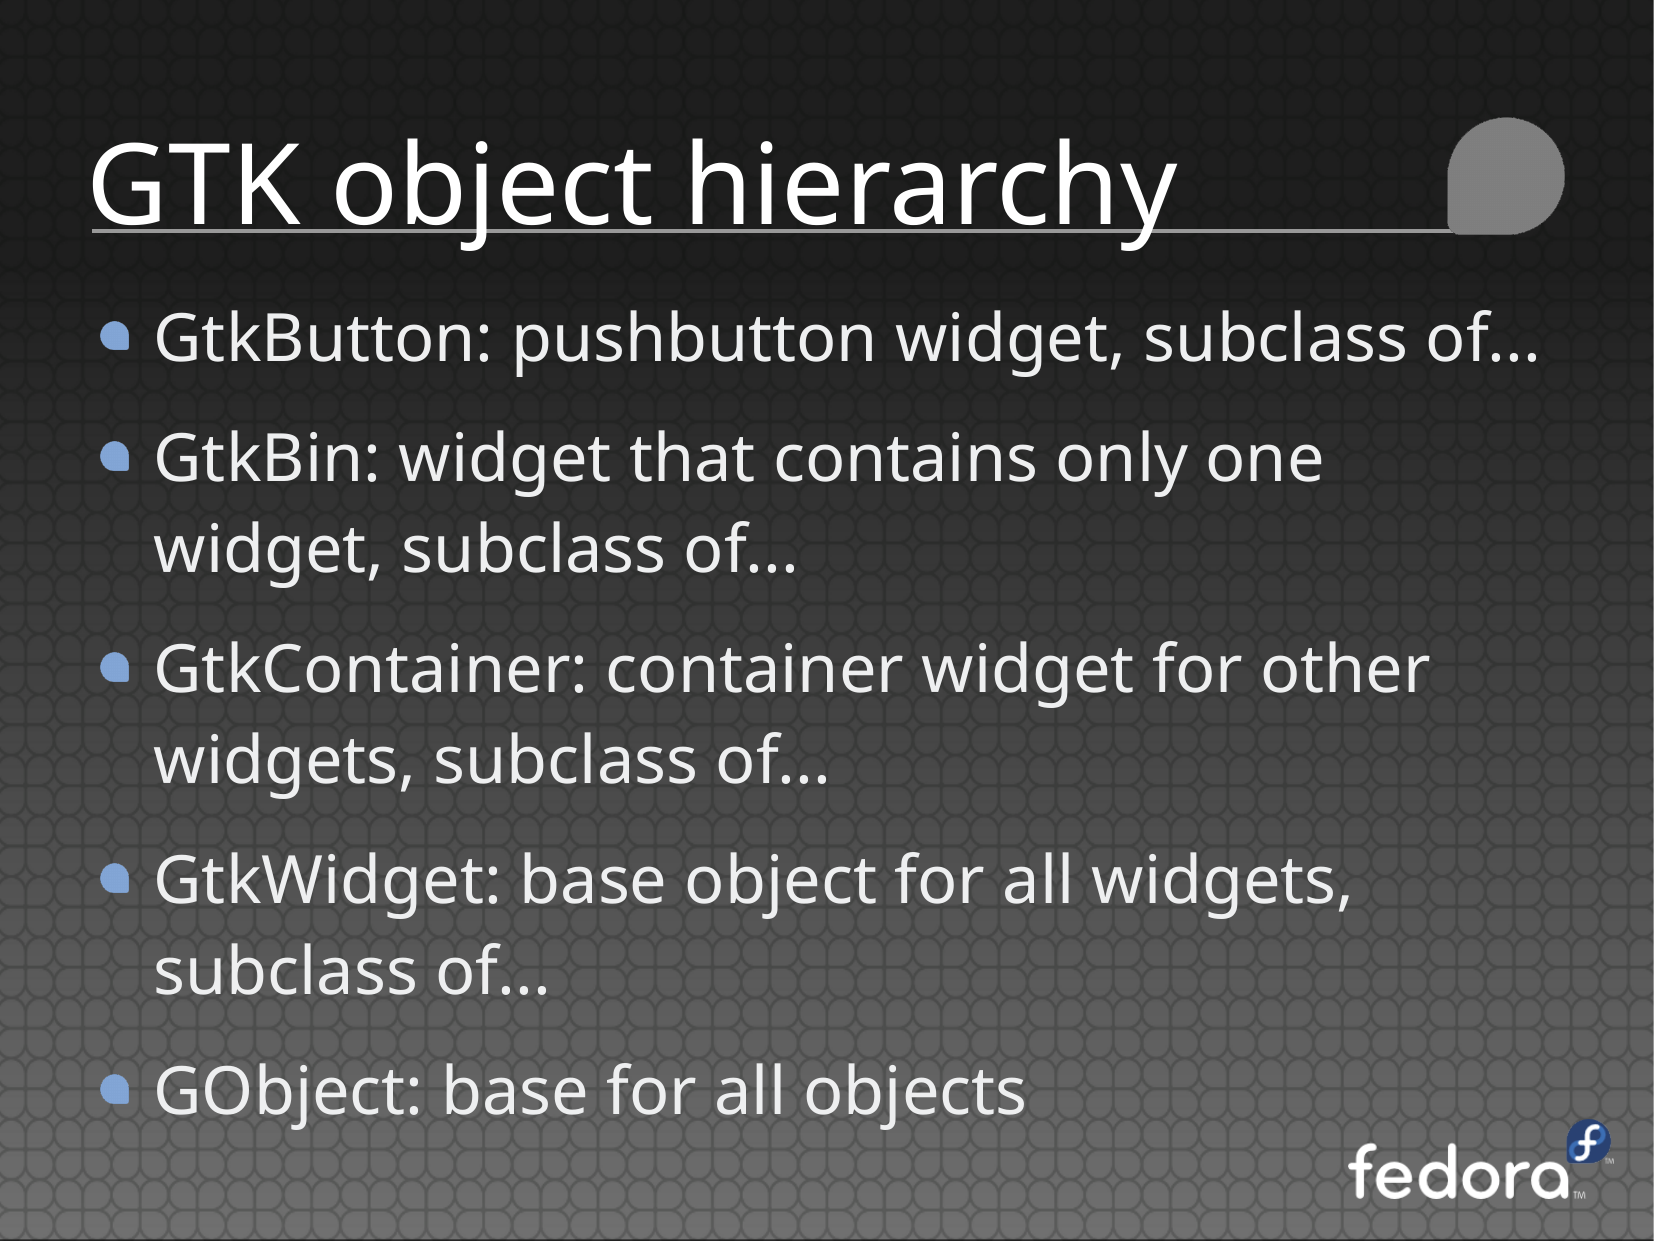

# GTK object hierarchy
GtkButton: pushbutton widget, subclass of...
GtkBin: widget that contains only one widget, subclass of...
GtkContainer: container widget for other widgets, subclass of...
GtkWidget: base object for all widgets, subclass of...
GObject: base for all objects